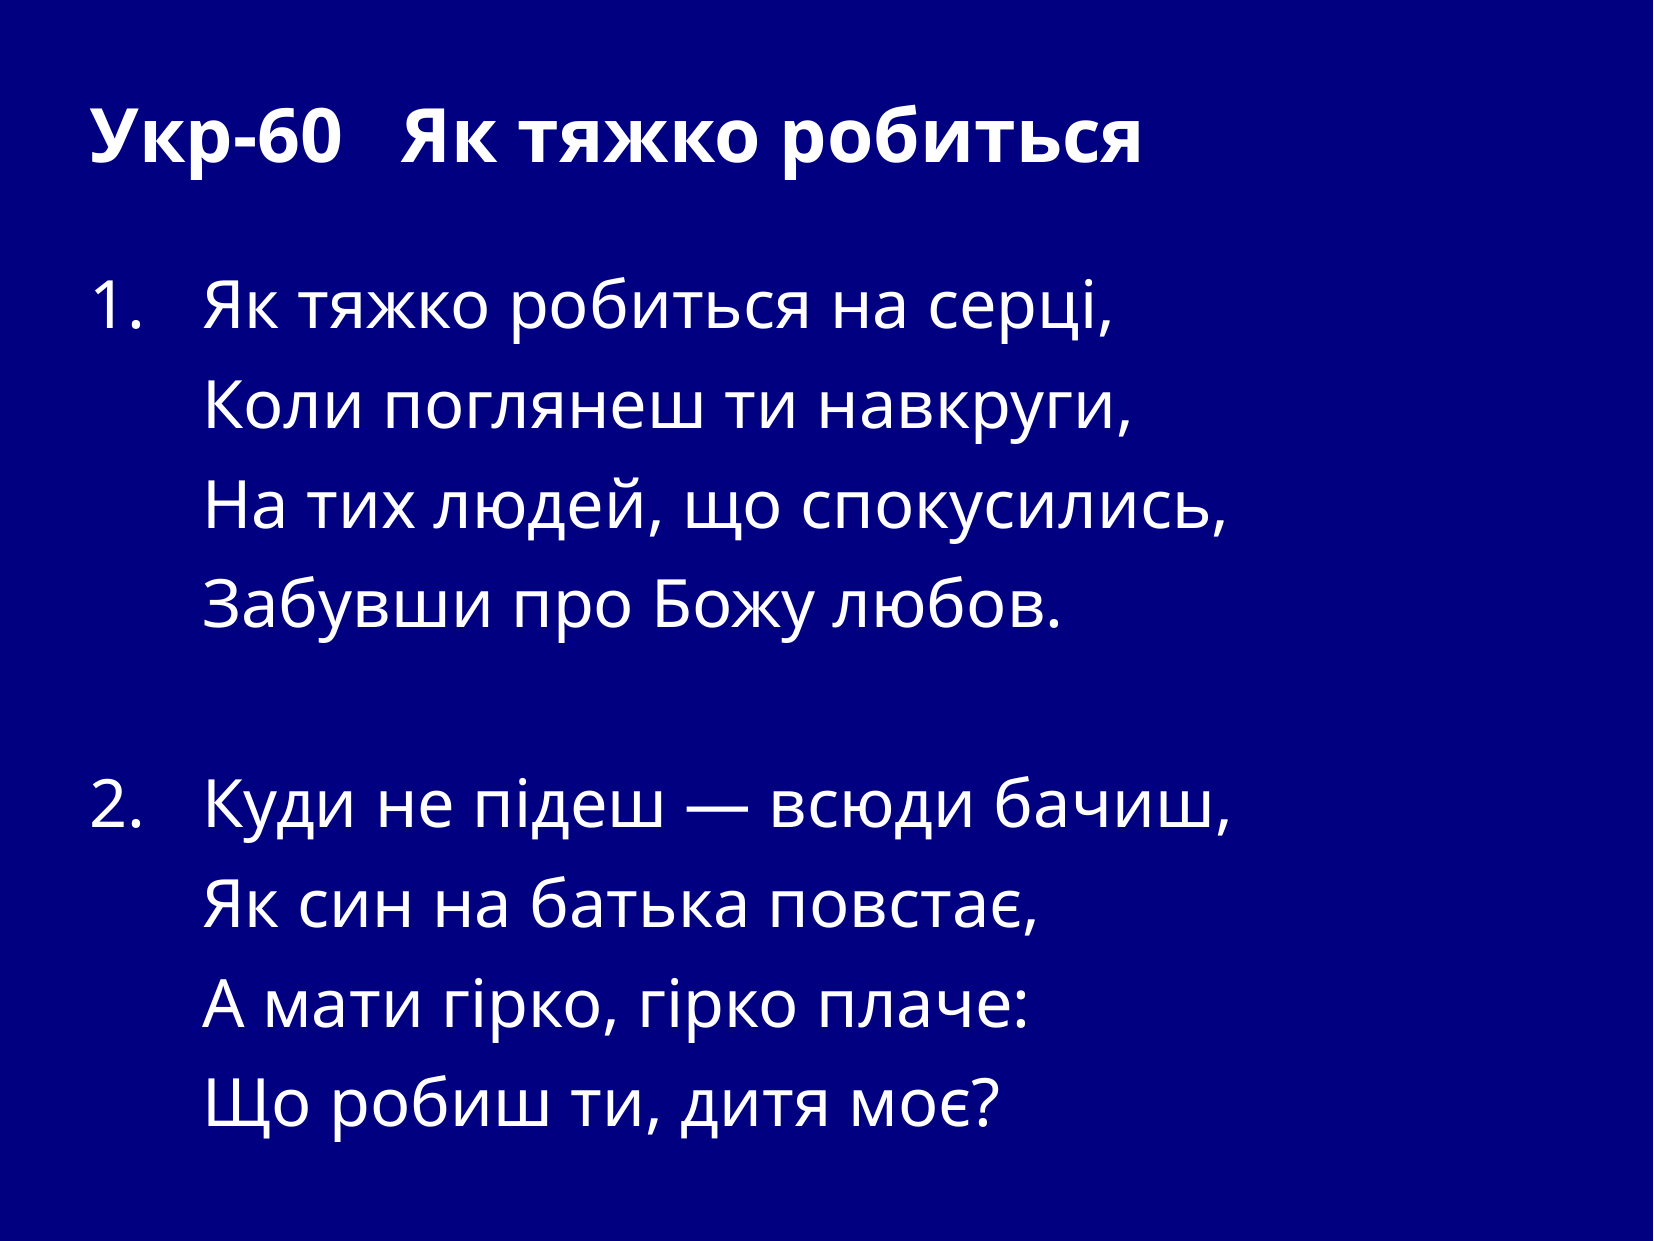

Укр-60 Як тяжко робиться
1.	Як тяжко робиться на серці,
	Коли поглянеш ти навкруги,
	На тих людей, що спокусились,
	Забувши про Божу любов.
2.	Куди не підеш ― всюди бачиш,
	Як син на батька повстає,
	А мати гірко, гірко плаче:
	Що робиш ти, дитя моє?